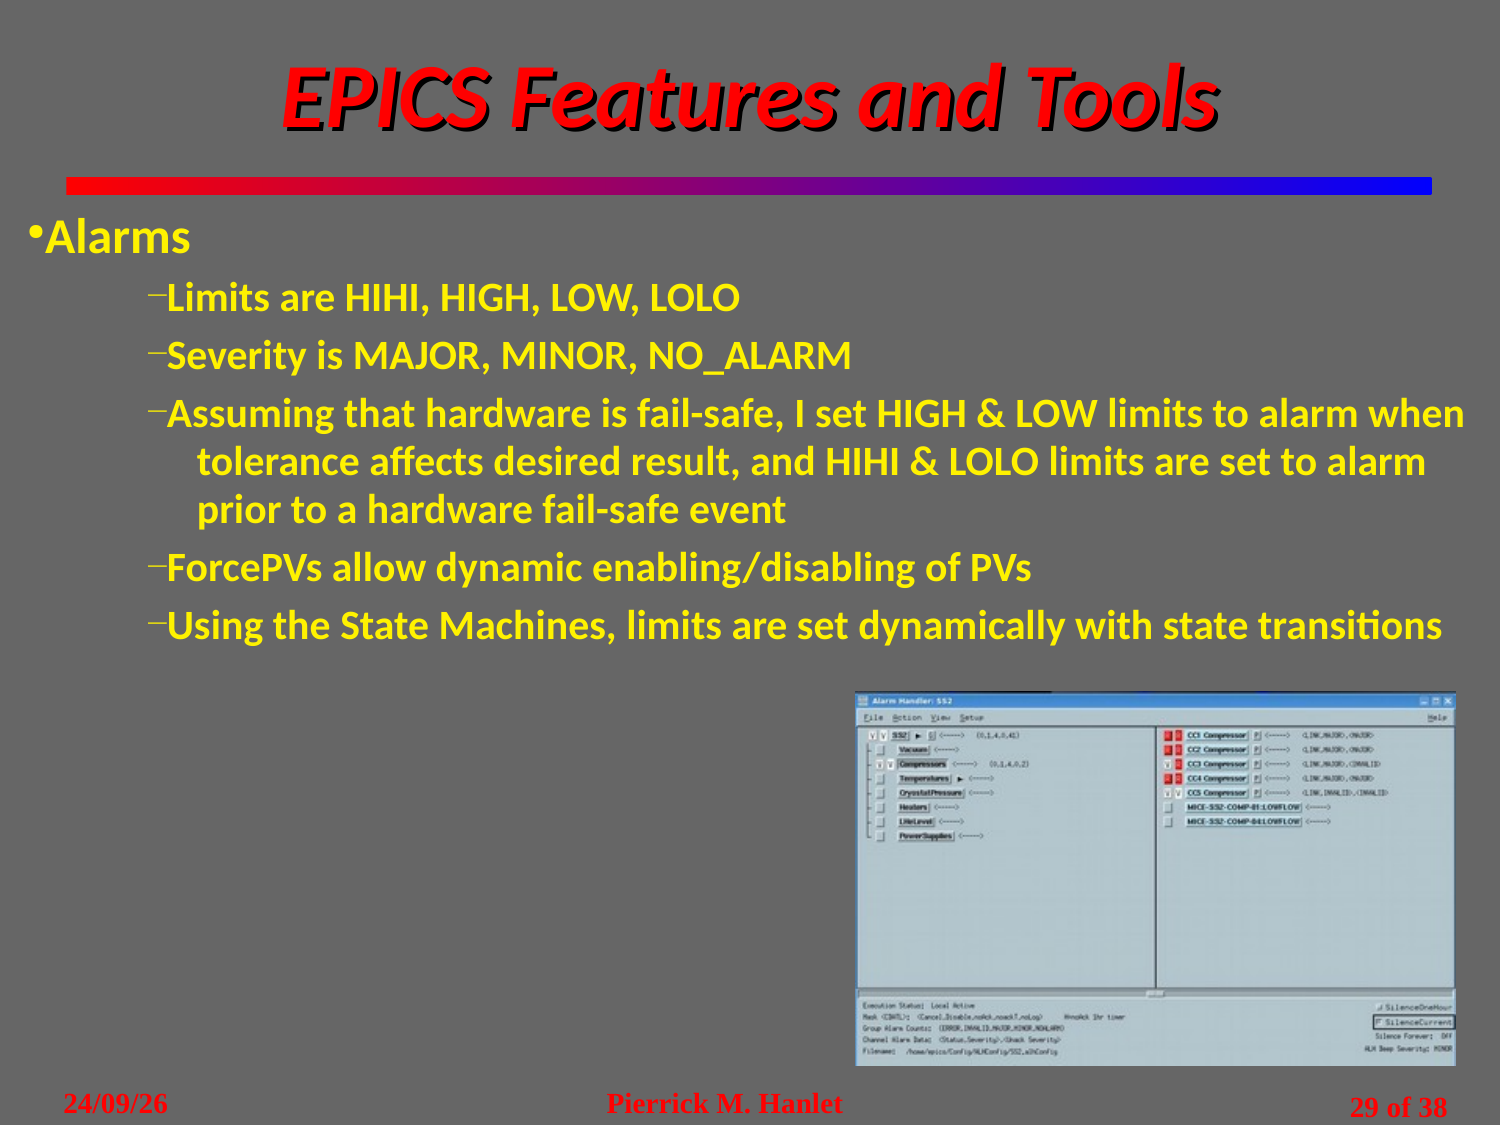

# EPICS Features and Tools
Alarms
Limits are HIHI, HIGH, LOW, LOLO
Severity is MAJOR, MINOR, NO_ALARM
Assuming that hardware is fail-safe, I set HIGH & LOW limits to alarm when tolerance affects desired result, and HIHI & LOLO limits are set to alarm prior to a hardware fail-safe event
ForcePVs allow dynamic enabling/disabling of PVs
Using the State Machines, limits are set dynamically with state transitions
29
Pierrick Hanlet